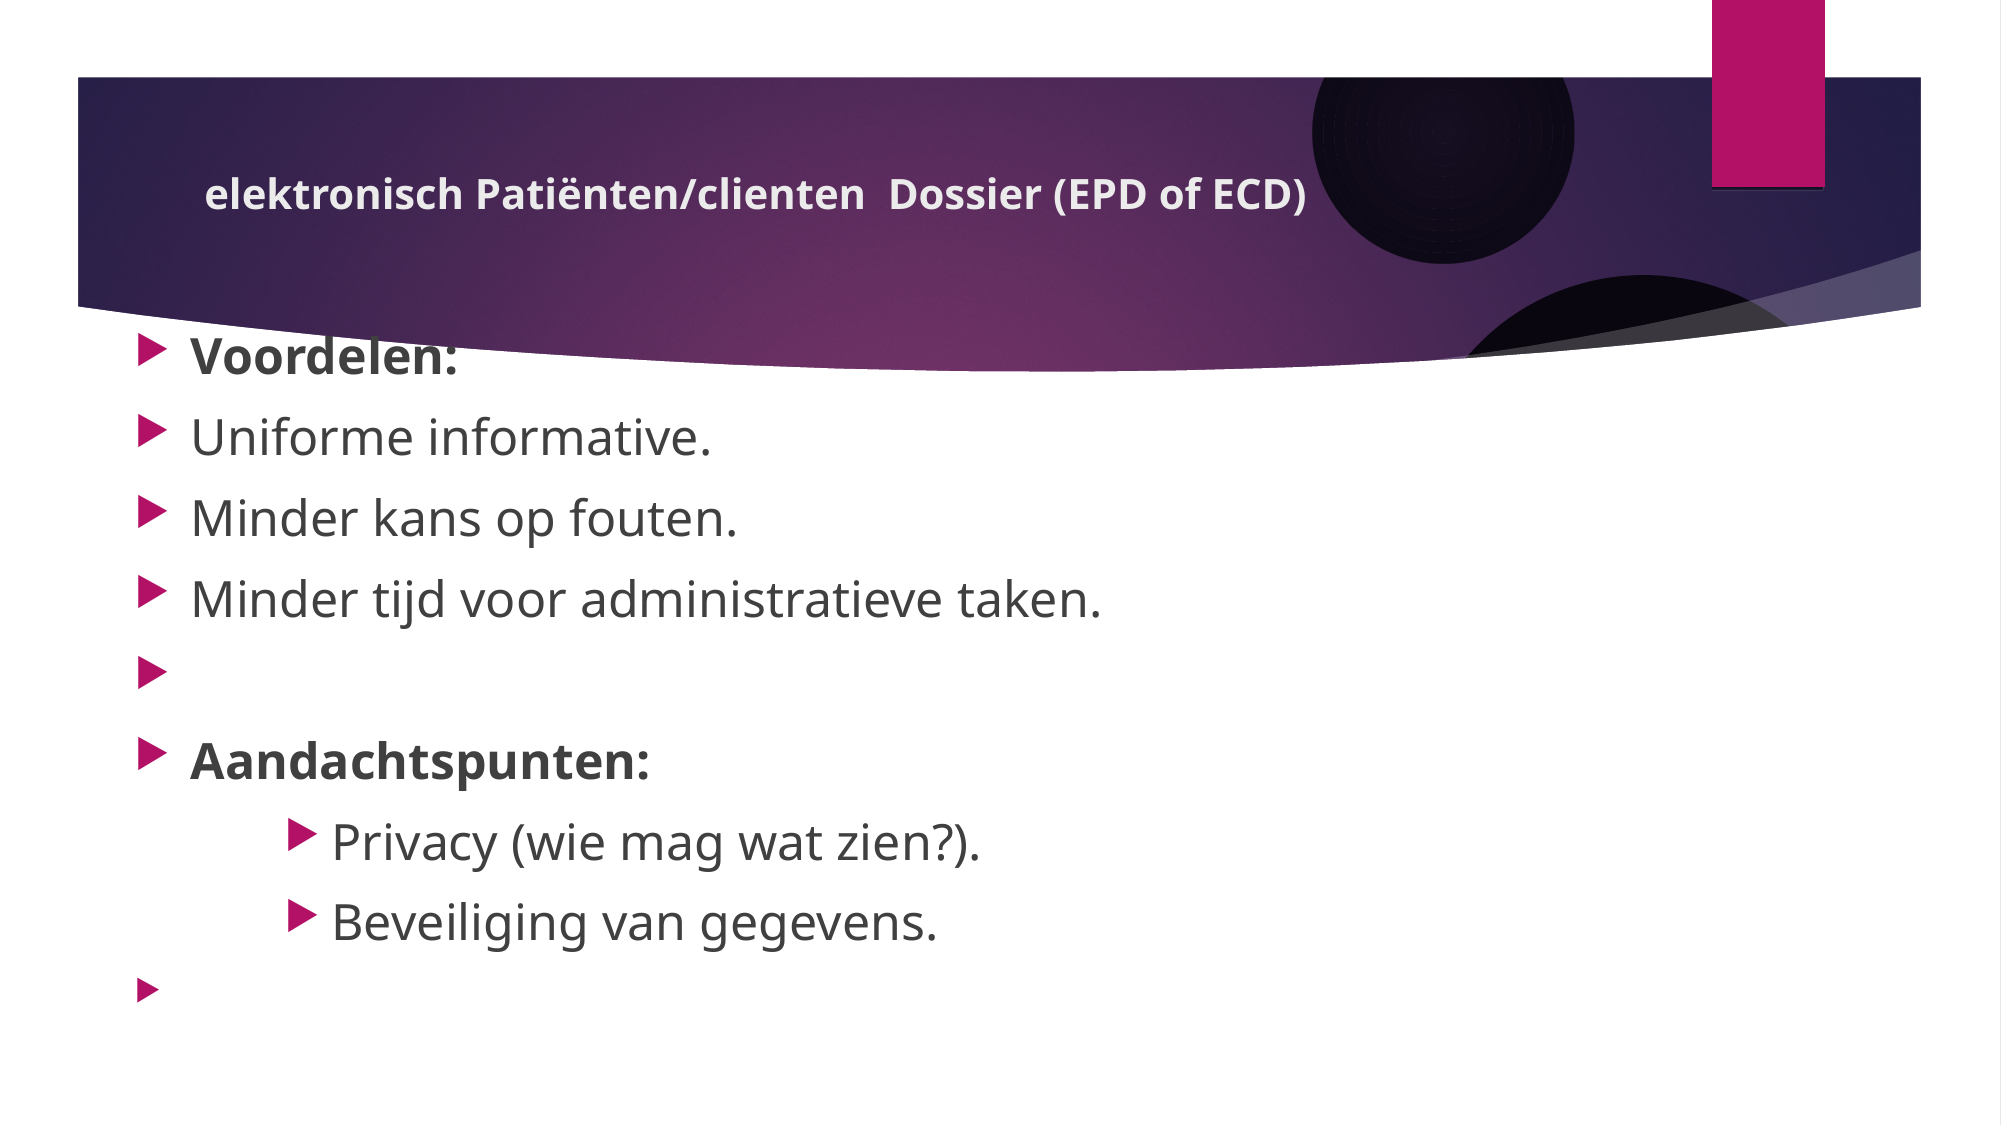

# elektronisch Patiënten/clienten Dossier (EPD of ECD)
Voordelen:
Uniforme informative.
Minder kans op fouten.
Minder tijd voor administratieve taken.
Aandachtspunten:
Privacy (wie mag wat zien?).
Beveiliging van gegevens.